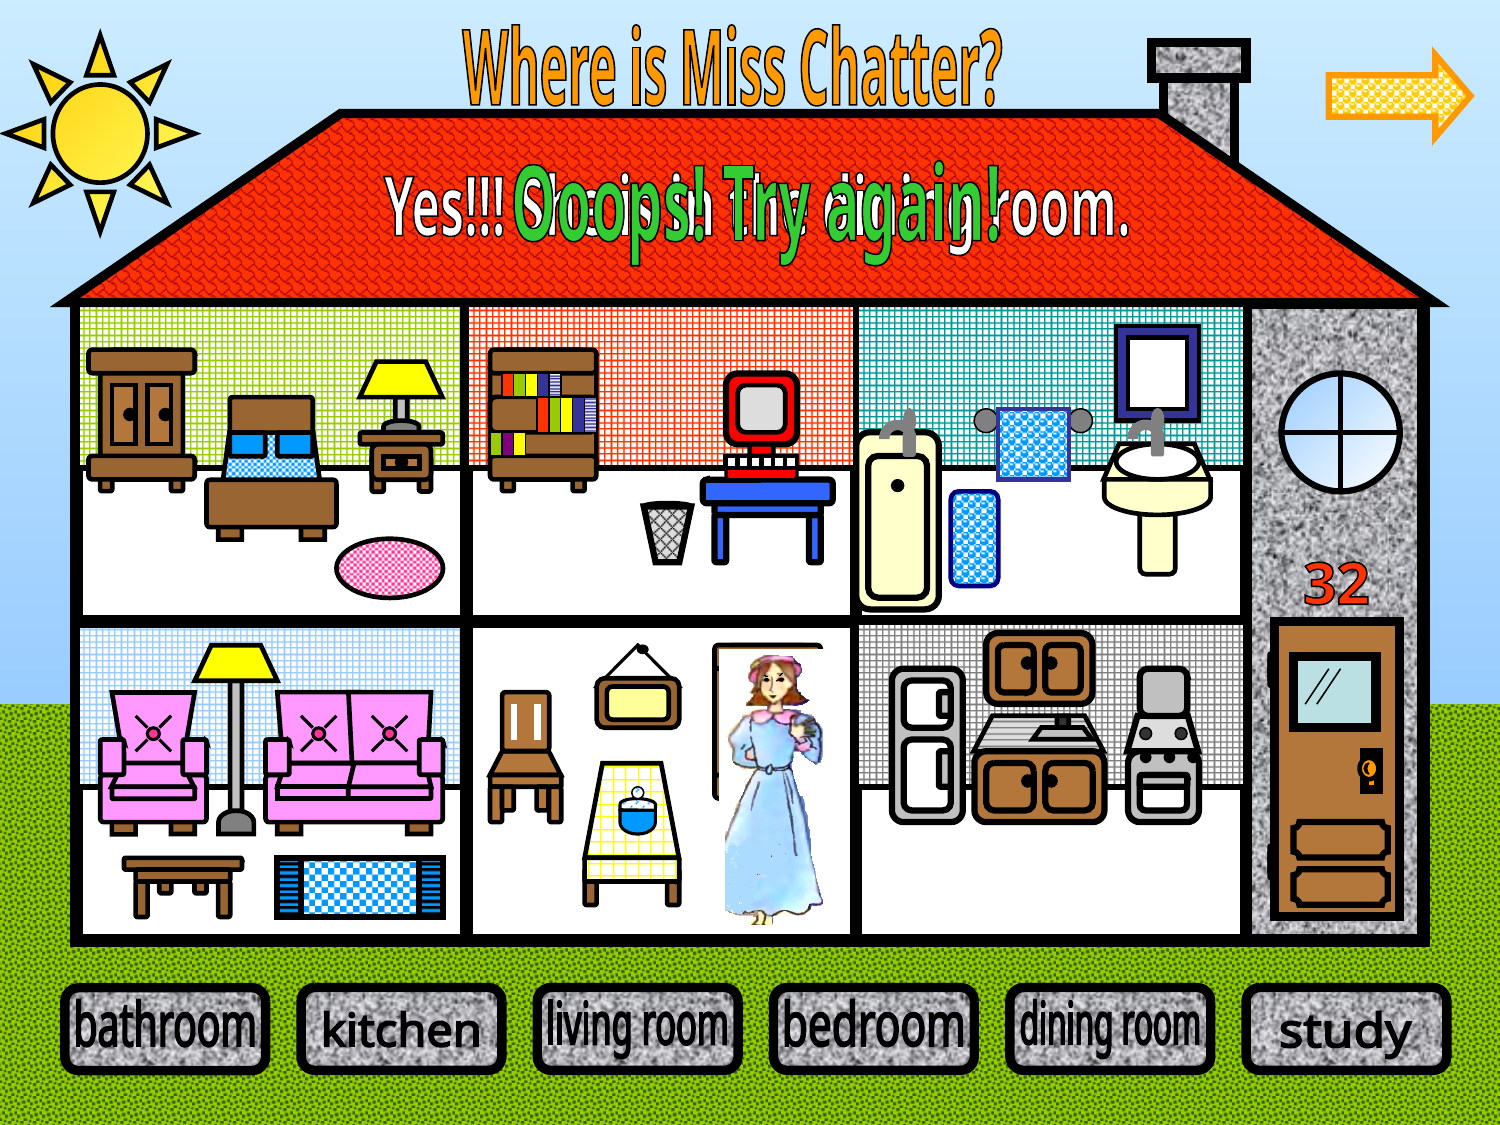

Where is Miss Chatter?
Ooops! Try again!
Yes!!! She is in the dining room.
32
bathroom
living room
bedroom
dining room
kitchen
study